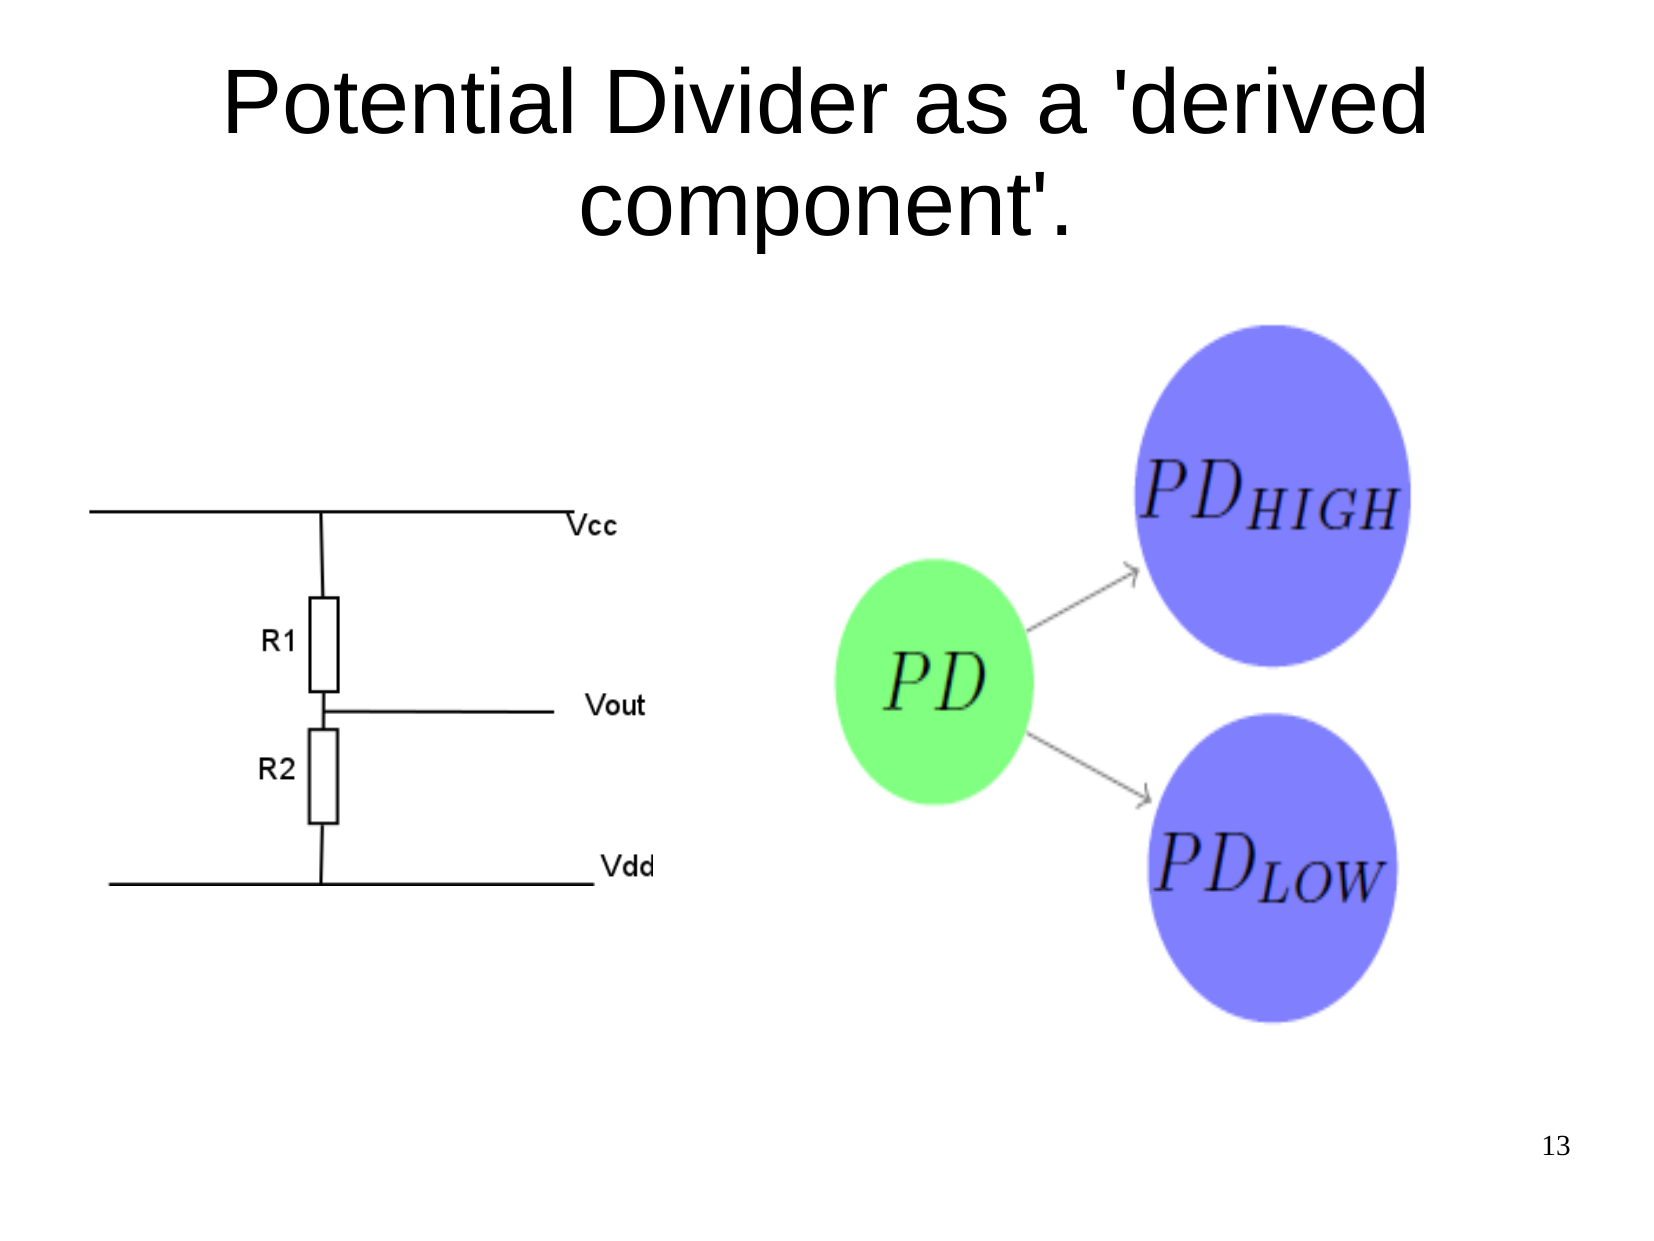

# Potential Divider as a 'derived component'.
13